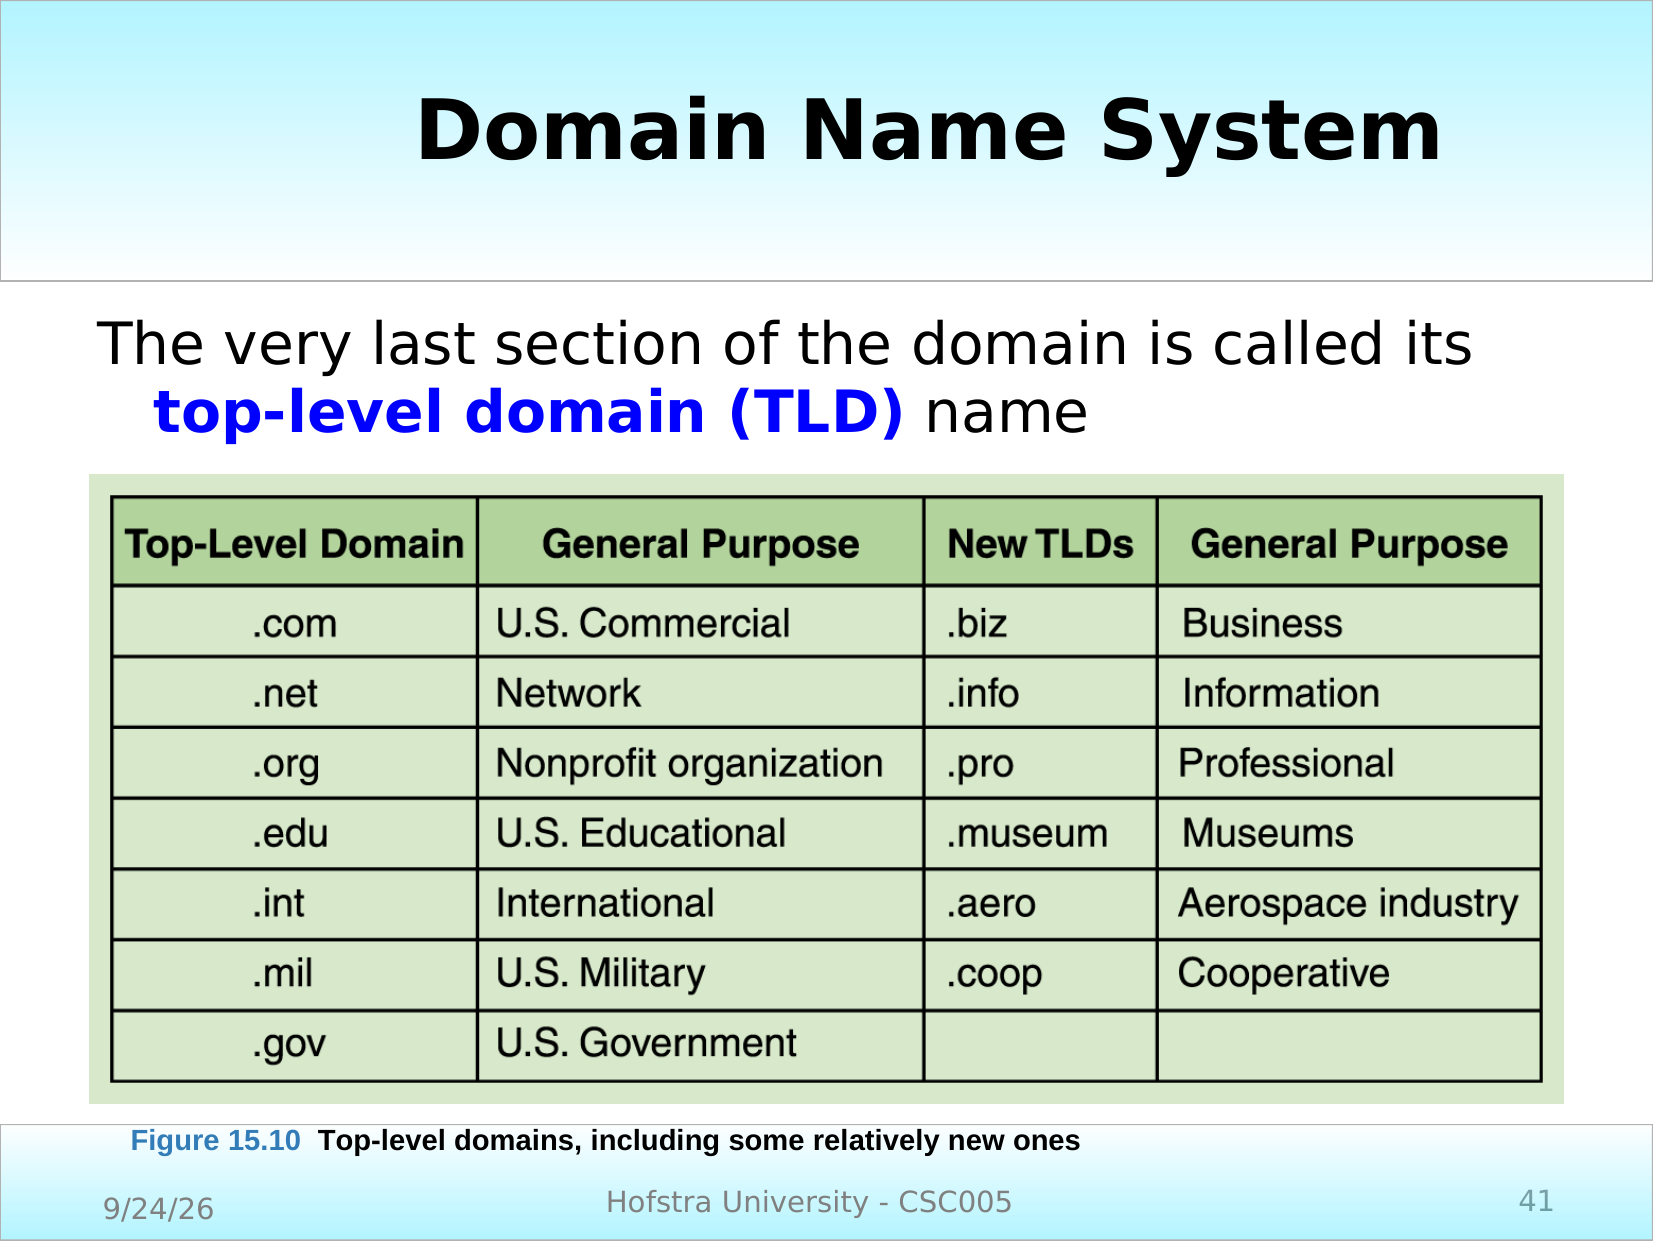

# Domain Name System
The very last section of the domain is called its top-level domain (TLD) name
Figure 15.10 Top-level domains, including some relatively new ones
41
Hofstra University - CSC005